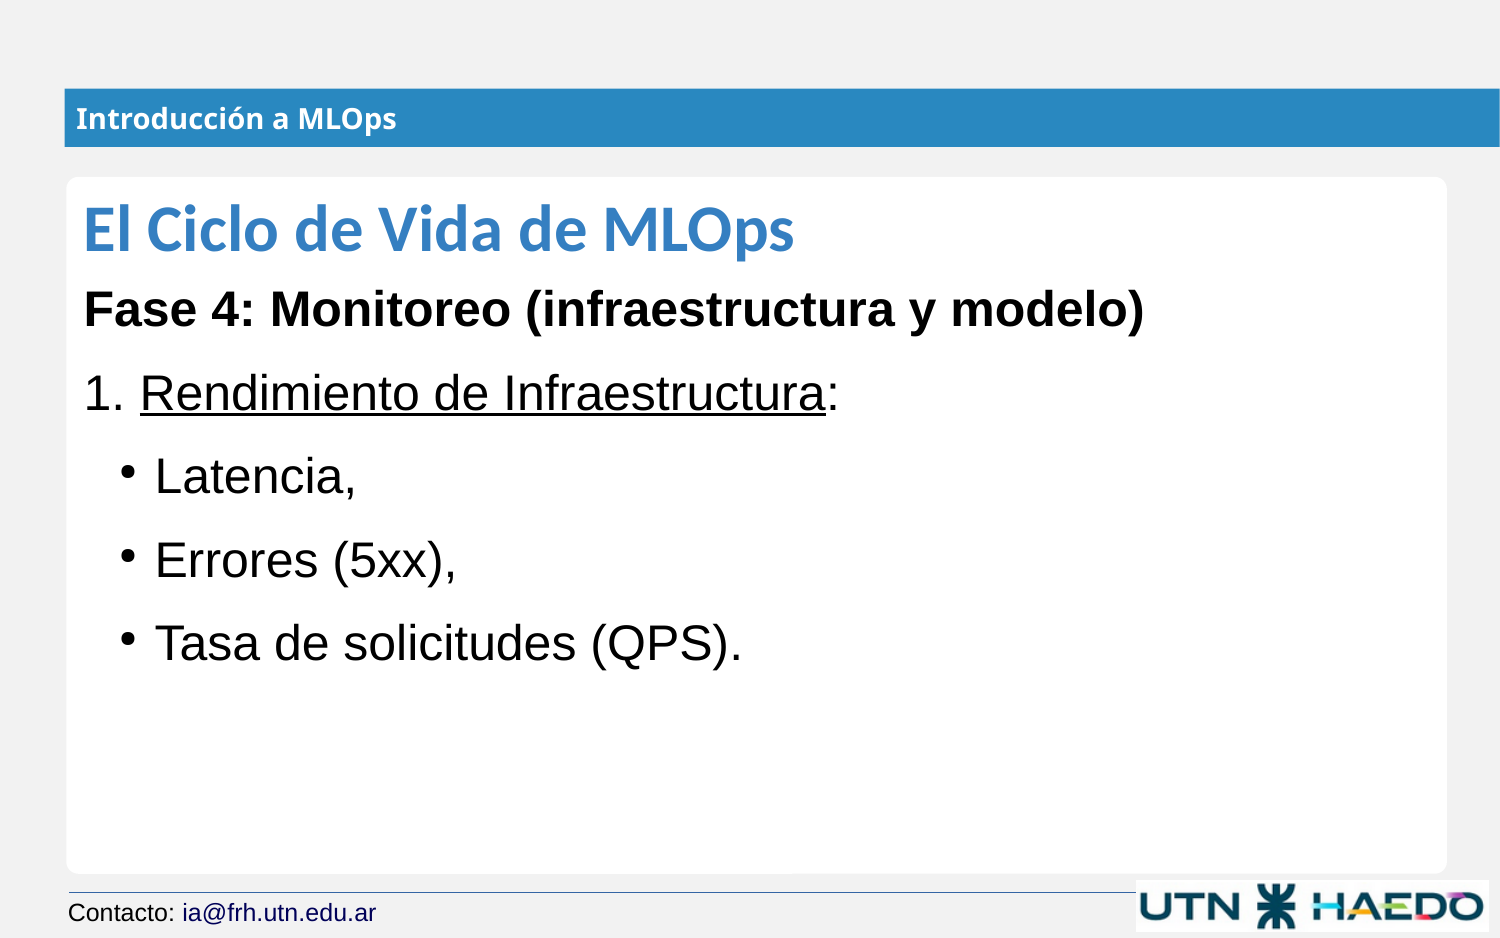

Introducción a MLOps
El Ciclo de Vida de MLOps
Fase 4: Monitoreo (infraestructura y modelo)
1. Rendimiento de Infraestructura:
Latencia,
Errores (5xx),
Tasa de solicitudes (QPS).